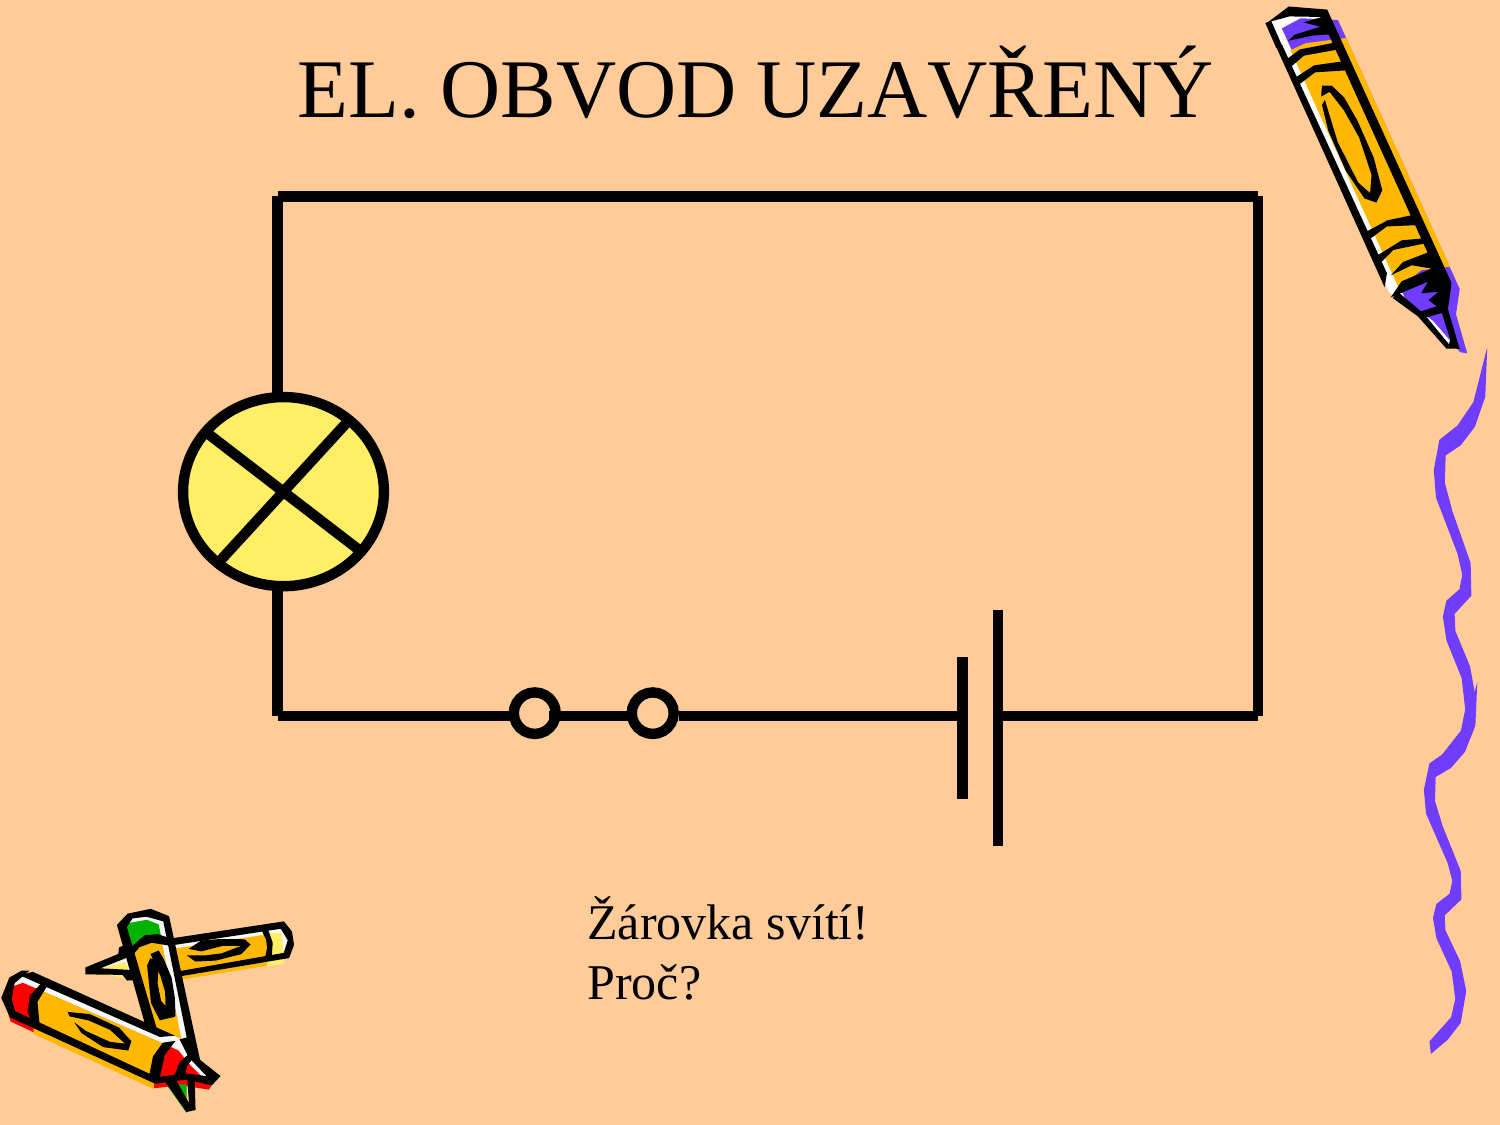

# EL. OBVOD UZAVŘENÝ
Žárovka svítí! Proč?